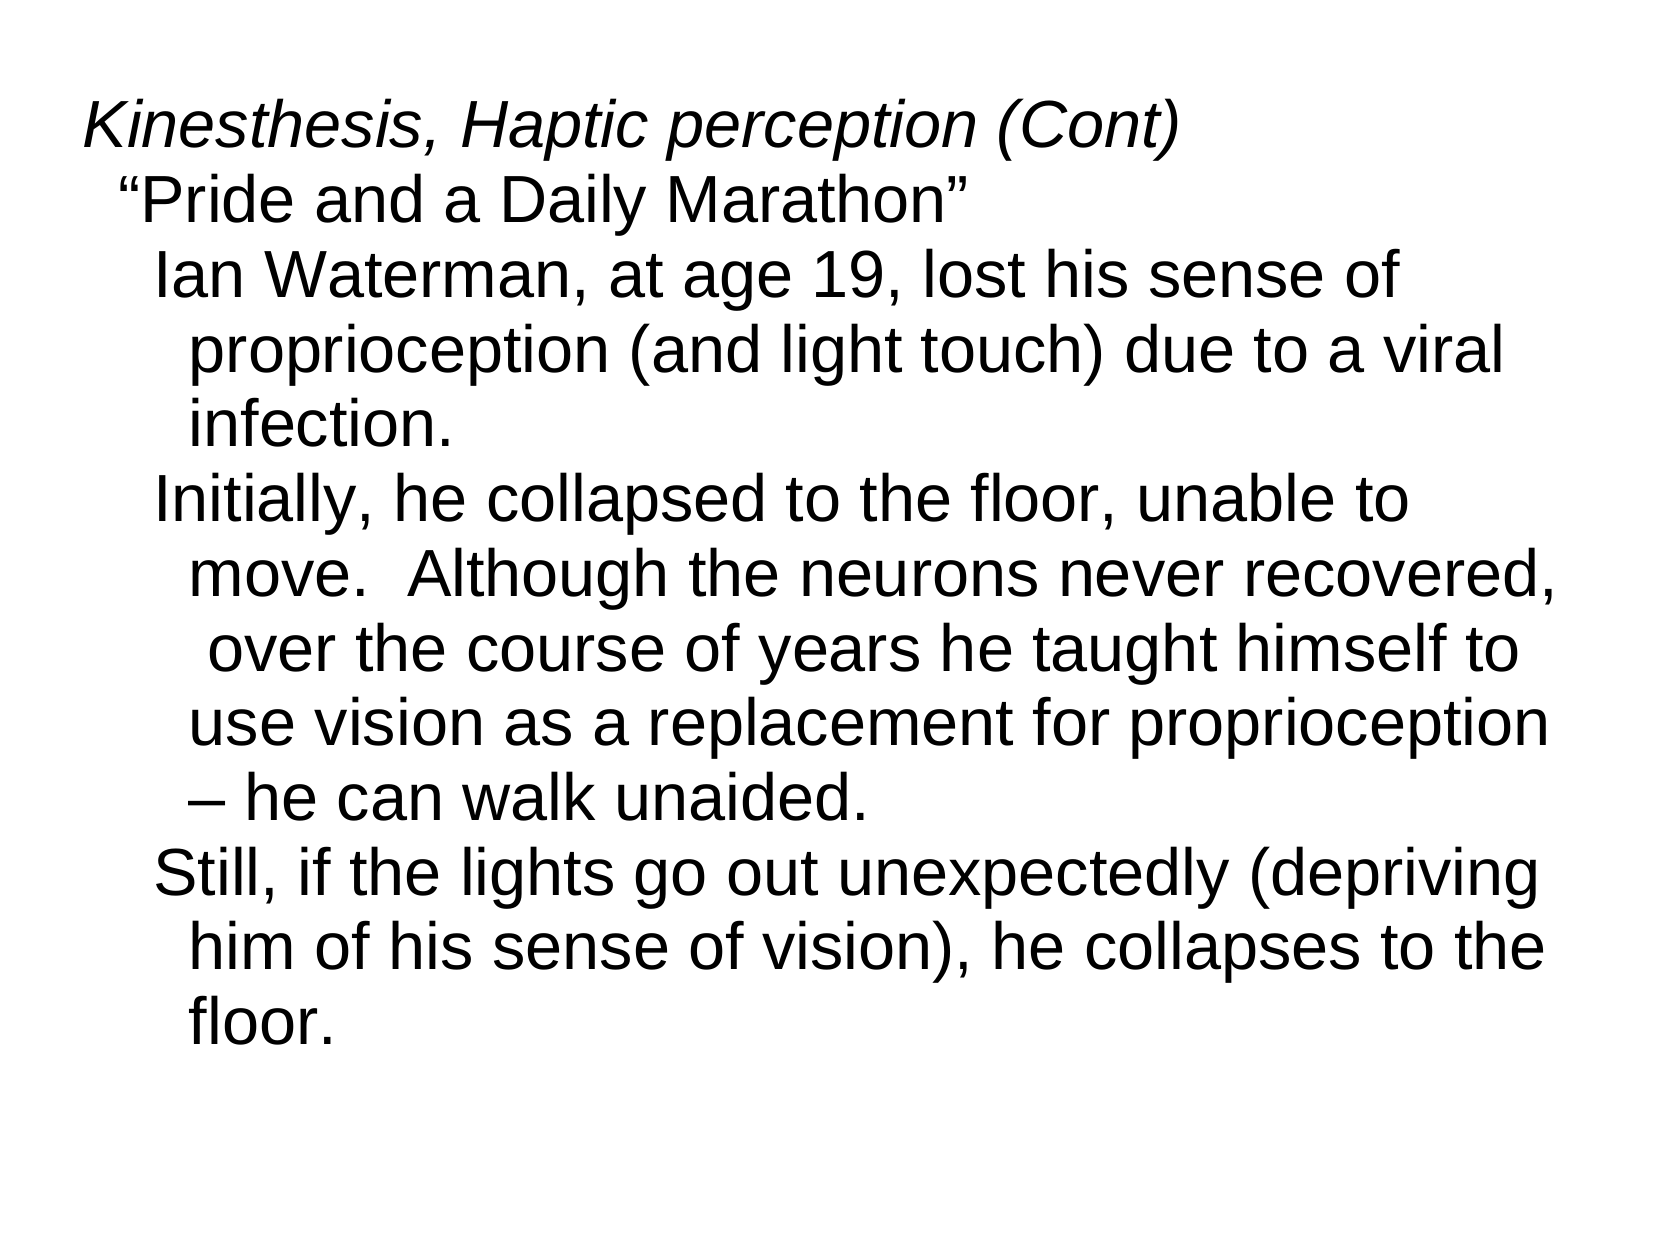

Kinesthesis, Haptic perception (Cont)
“Pride and a Daily Marathon”
Ian Waterman, at age 19, lost his sense of proprioception (and light touch) due to a viral infection.
Initially, he collapsed to the floor, unable to move. Although the neurons never recovered, over the course of years he taught himself to use vision as a replacement for proprioception – he can walk unaided.
Still, if the lights go out unexpectedly (depriving him of his sense of vision), he collapses to the floor.